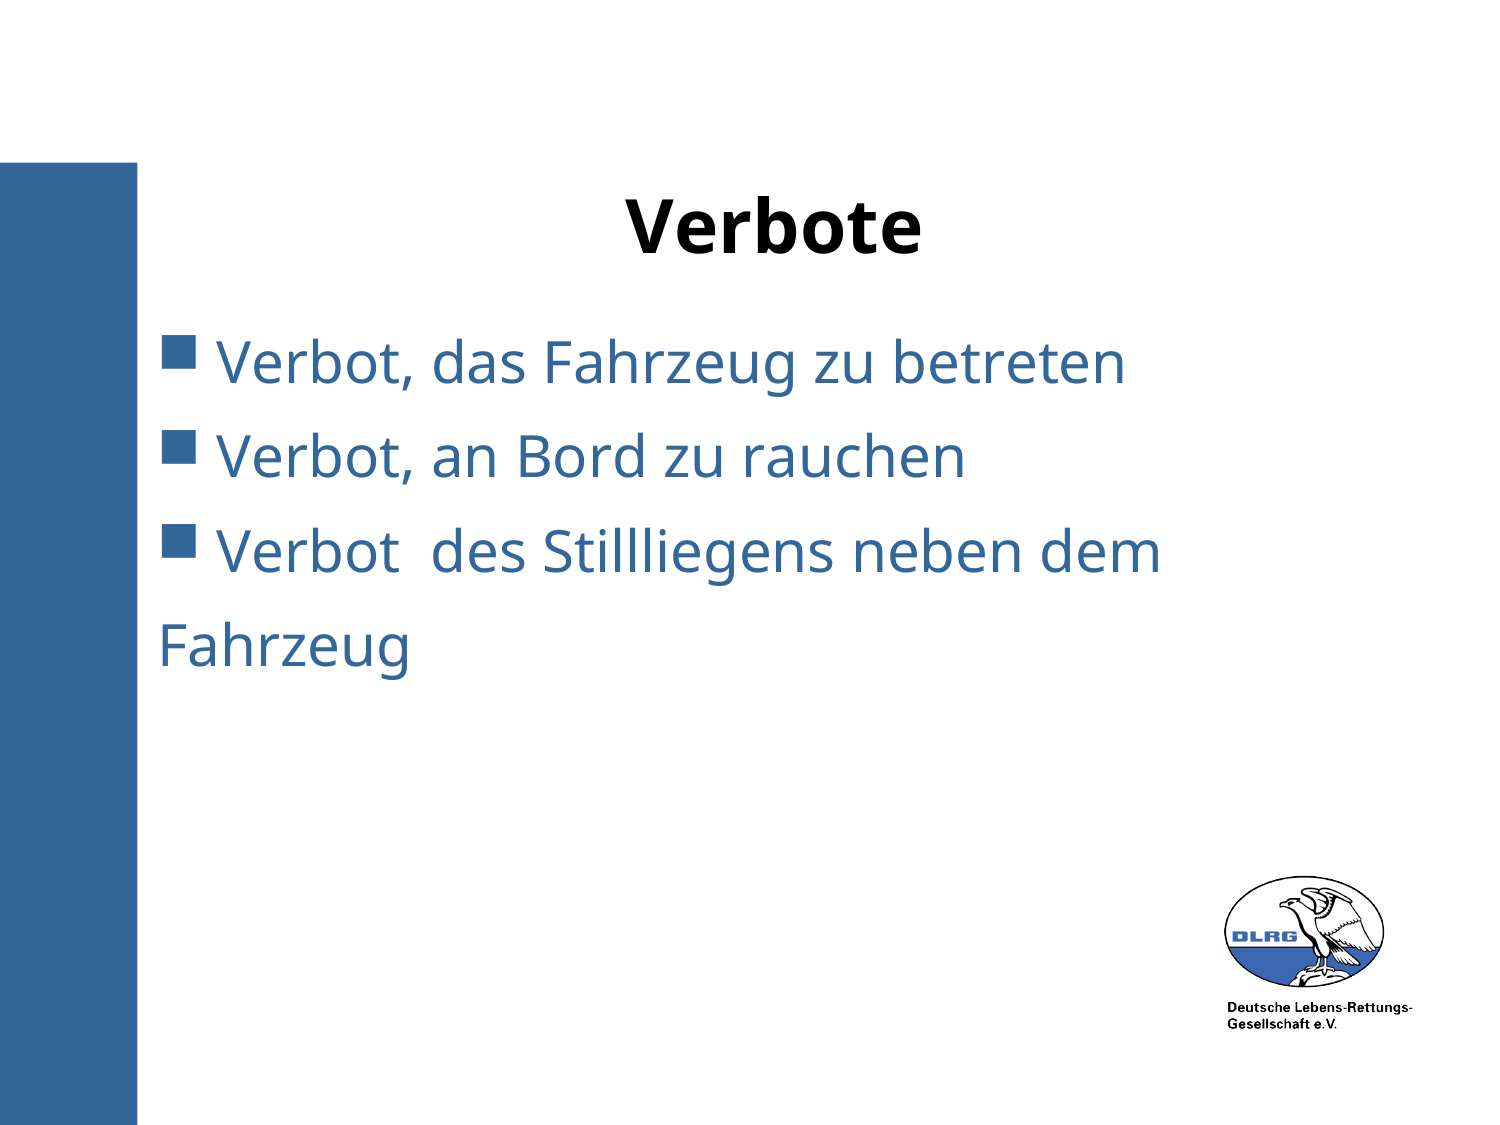

#
Verbote
 Verbot, das Fahrzeug zu betreten
 Verbot, an Bord zu rauchen
 Verbot des Stillliegens neben dem Fahrzeug